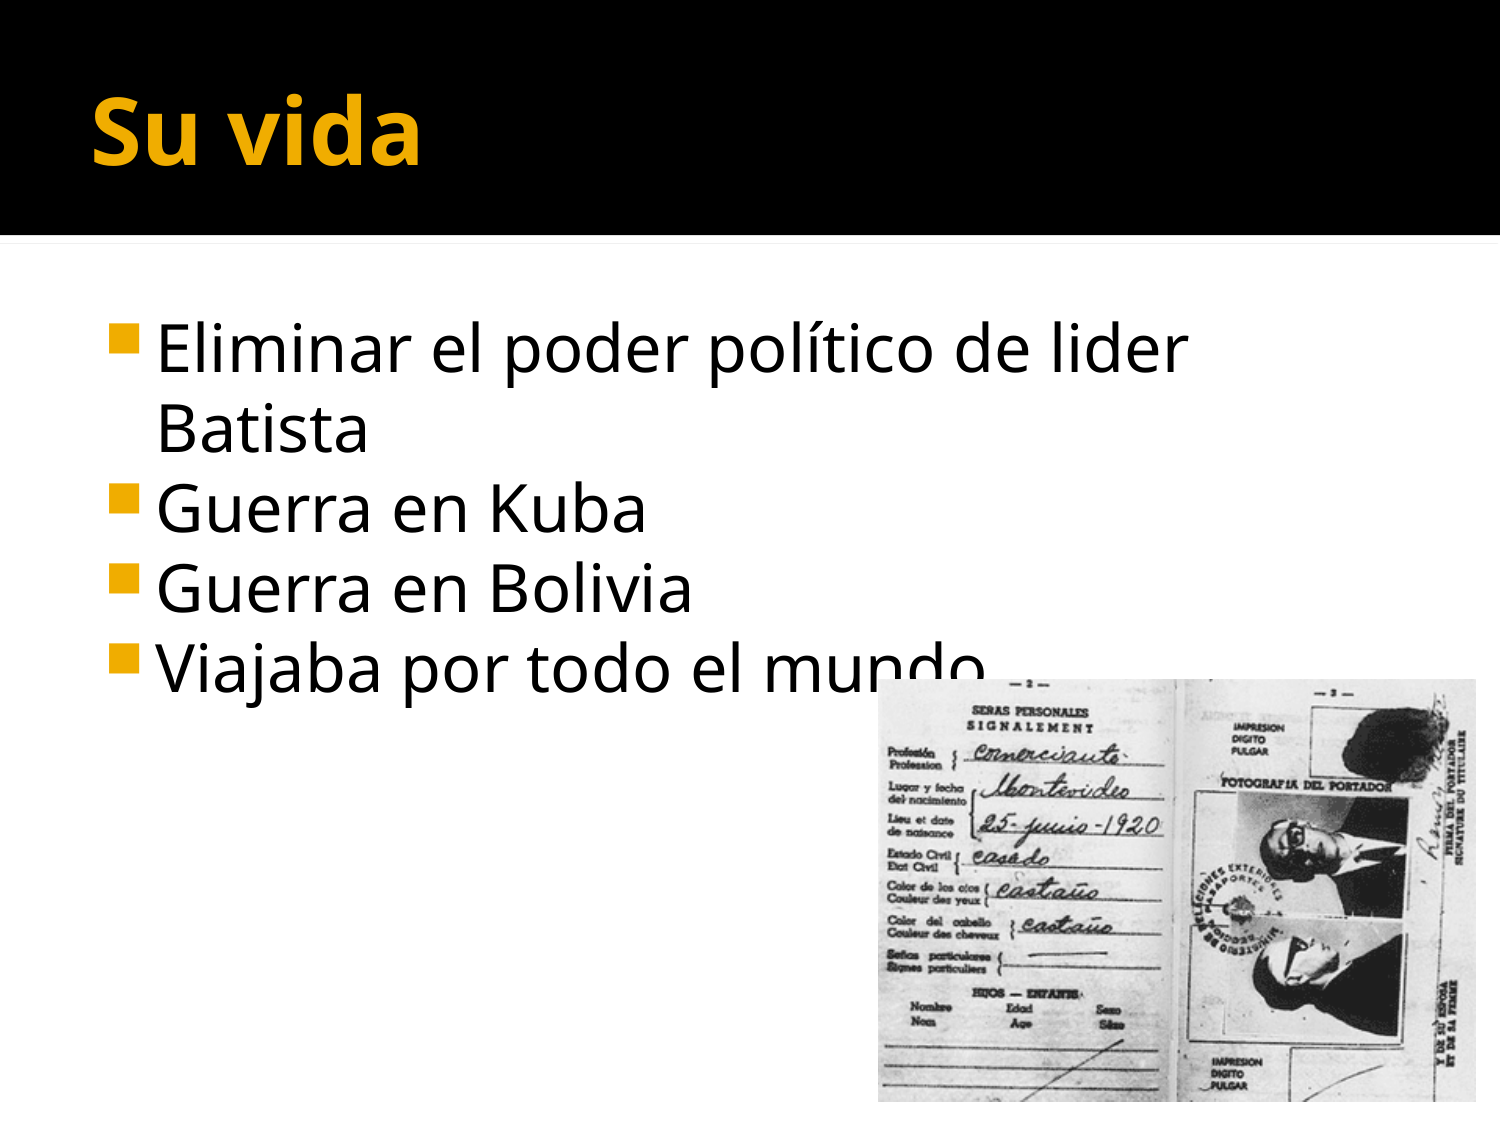

# Su vida
Eliminar el poder político de lider Batista
Guerra en Kuba
Guerra en Bolivia
Viajaba por todo el mundo